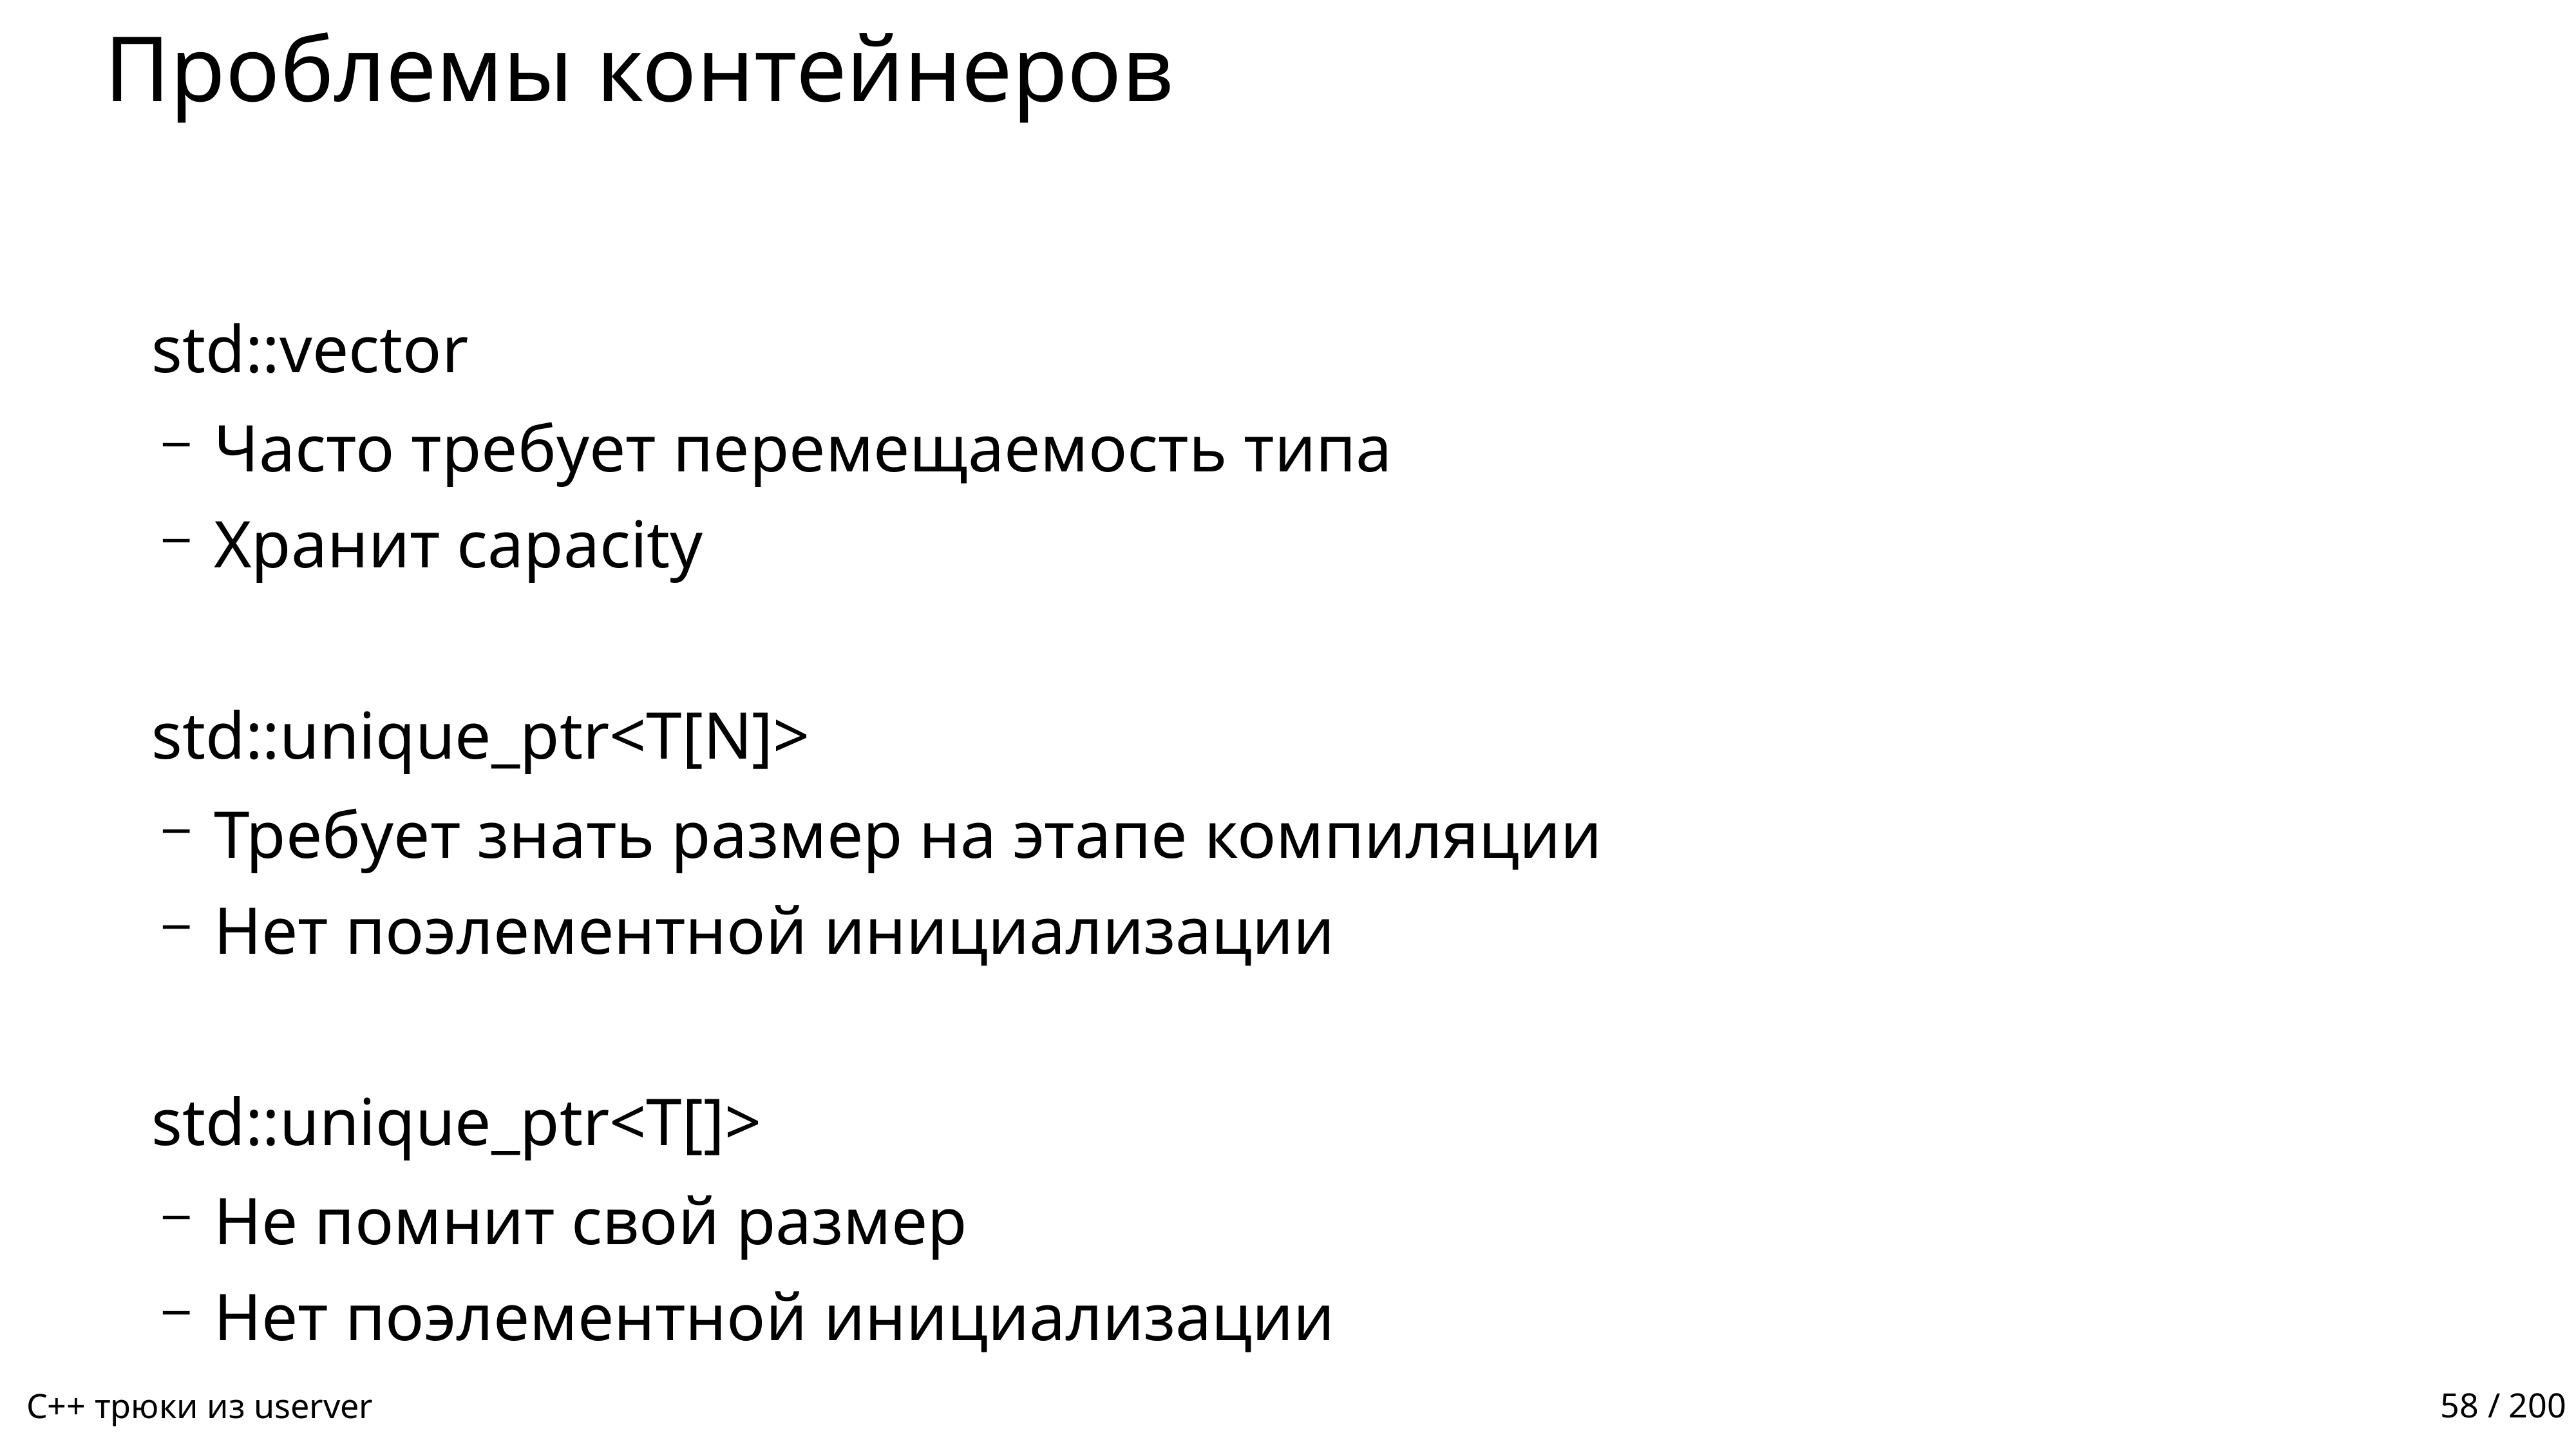

Проблемы контейнеров
# std::vector
 Часто требует перемещаемость типа
 Хранит capacity
std::unique_ptr<T[N]>
 Требует знать размер на этапе компиляции
 Нет поэлементной инициализации
std::unique_ptr<T[]>
 Не помнит свой размер
 Нет поэлементной инициализации
C++ трюки из userver